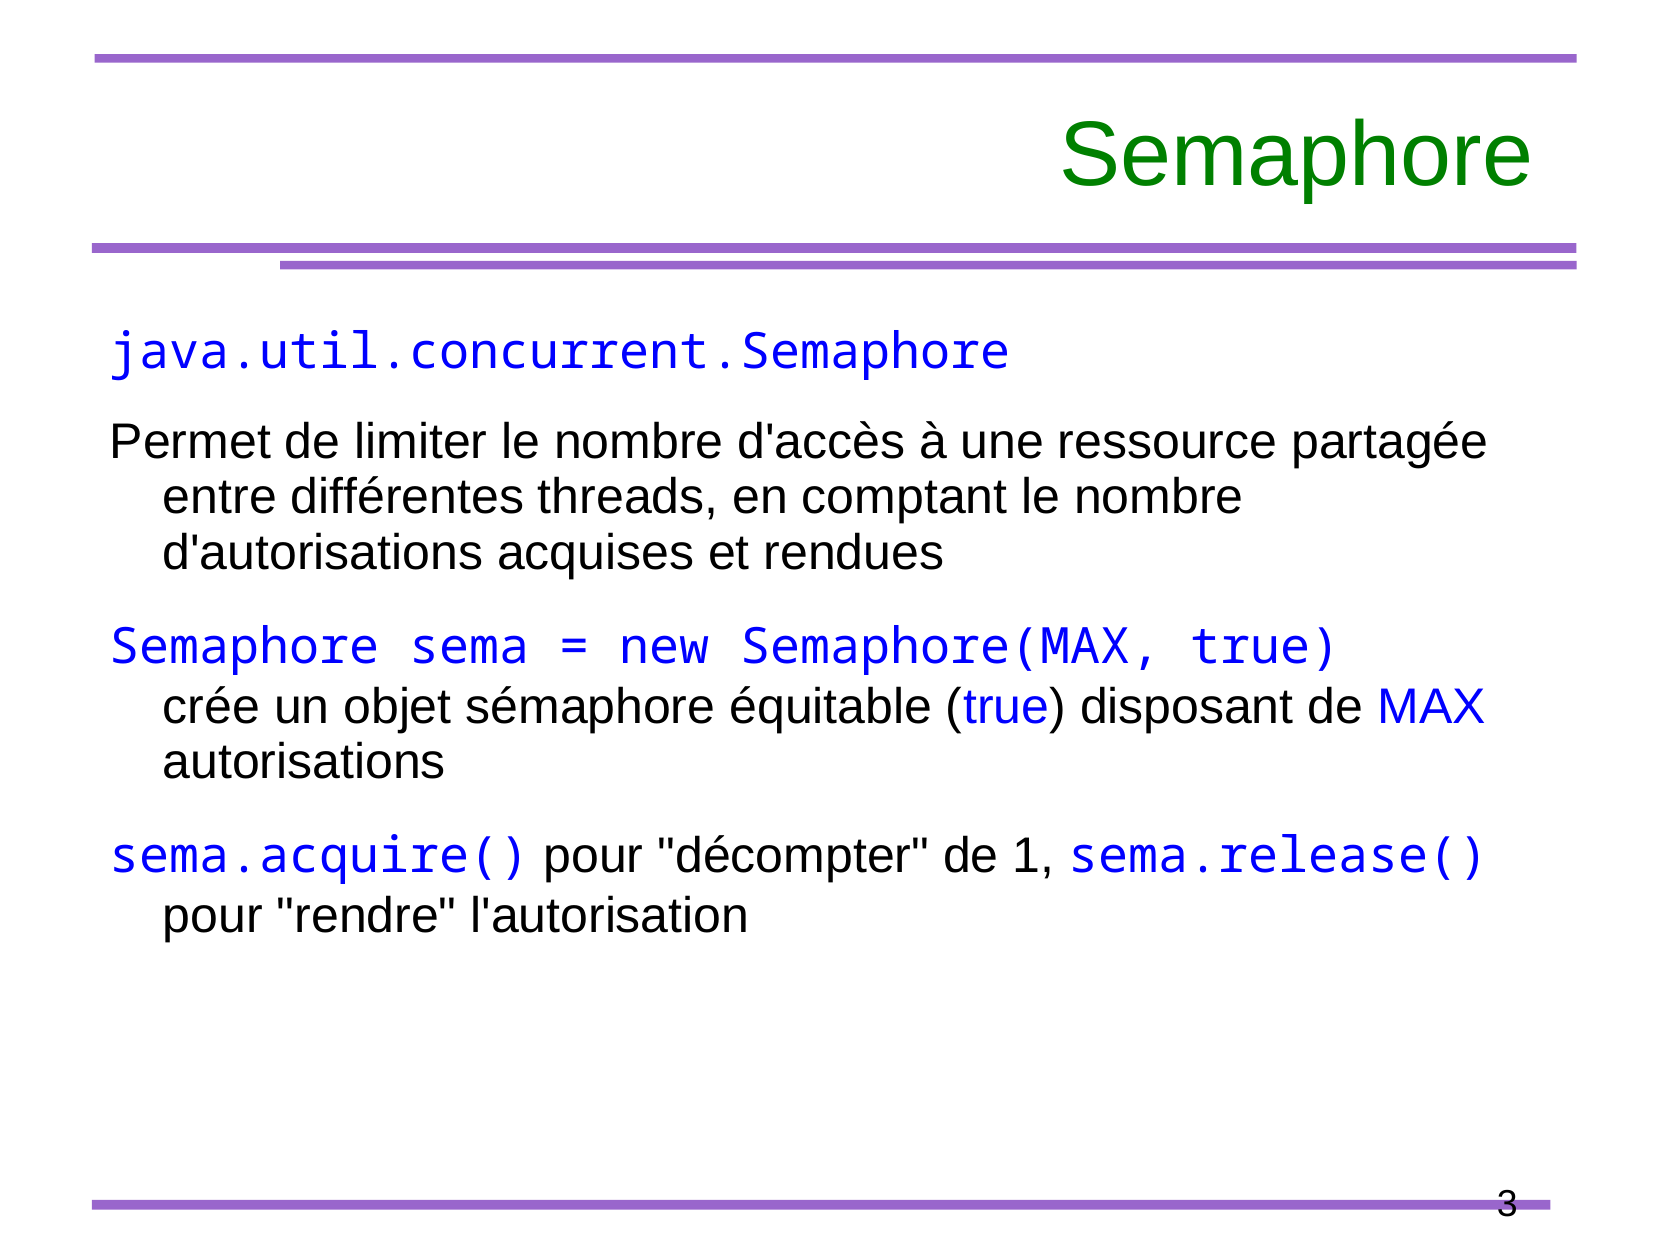

# Semaphore
java.util.concurrent.Semaphore
Permet de limiter le nombre d'accès à une ressource partagée entre différentes threads, en comptant le nombre d'autorisations acquises et rendues
Semaphore sema = new Semaphore(MAX, true)
crée un objet sémaphore équitable (true) disposant de MAX autorisations
sema.acquire() pour "décompter" de 1, sema.release() pour "rendre" l'autorisation